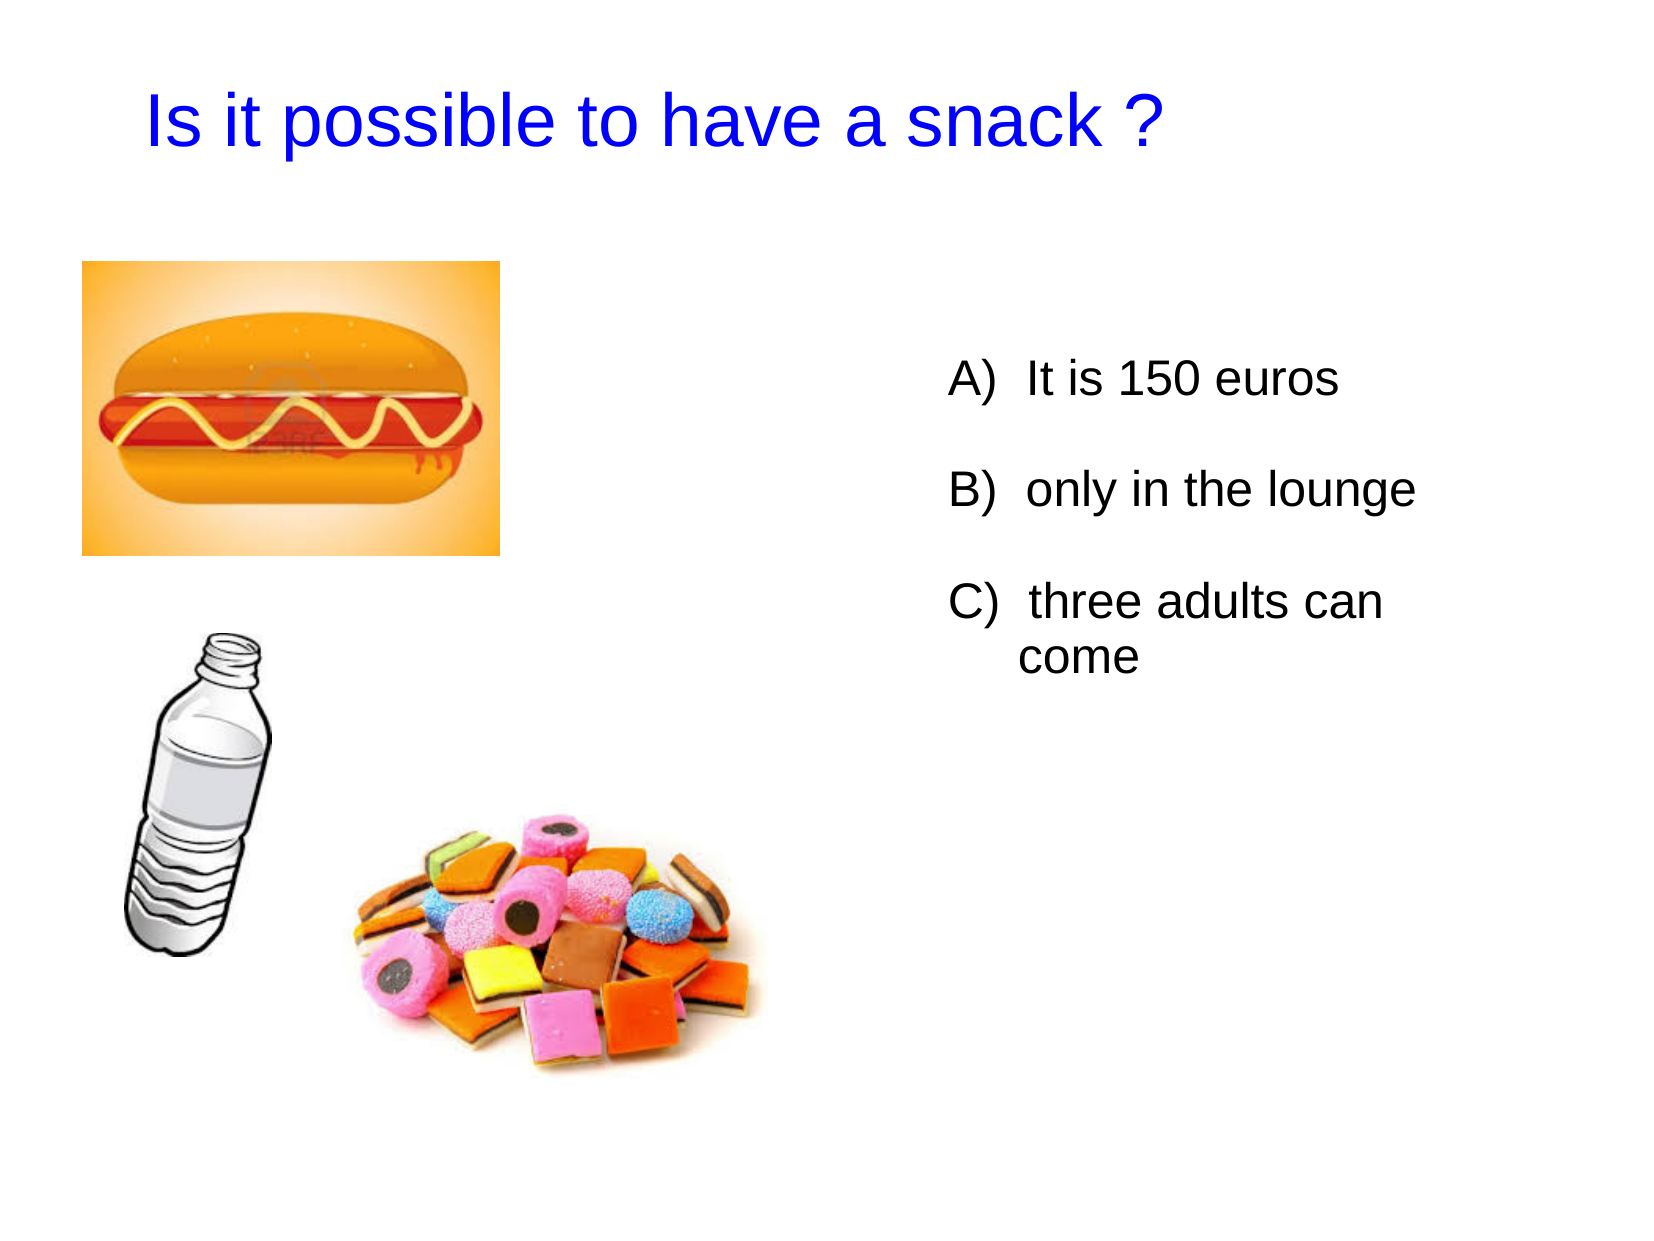

Is it possible to have a snack ?
A) It is 150 euros
B) only in the lounge
C) three adults can
 come